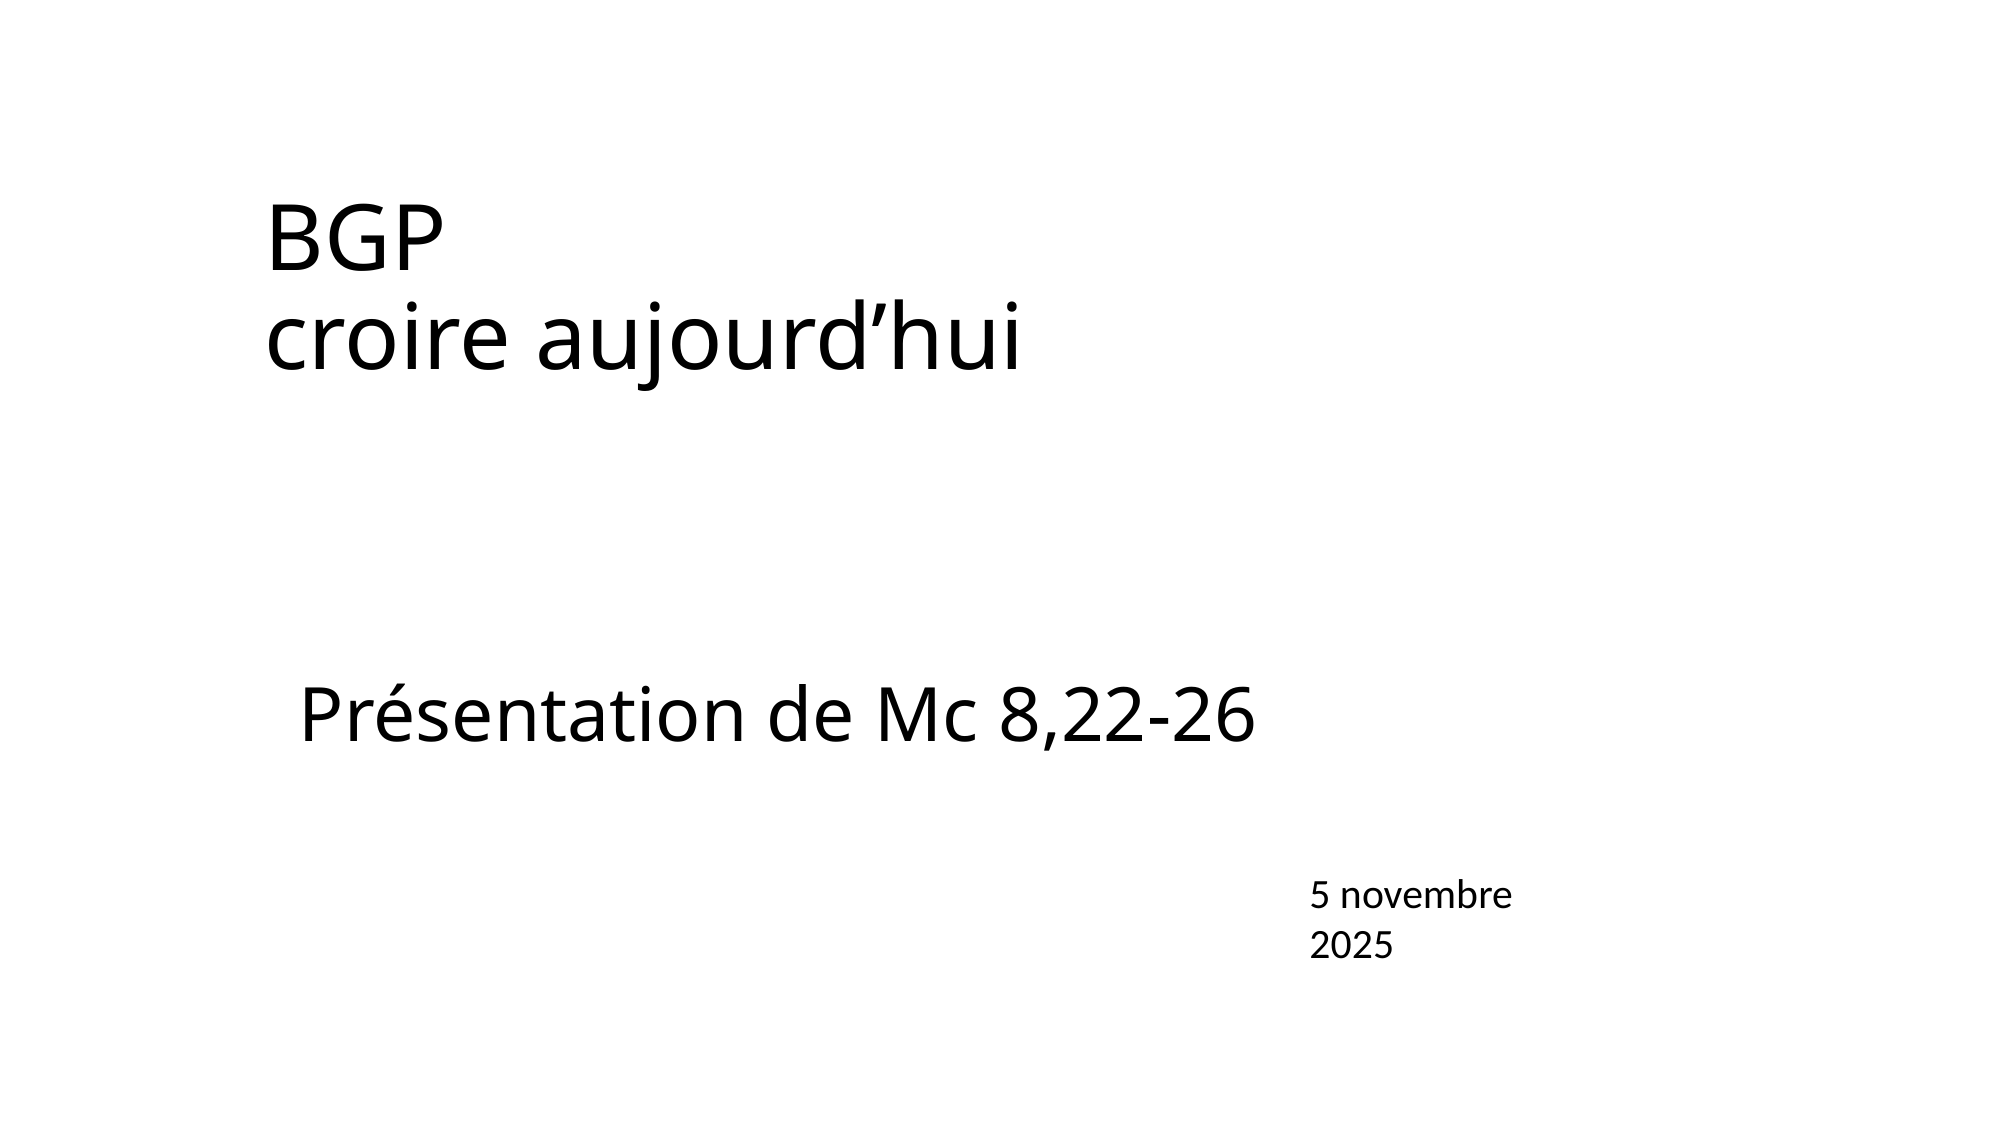

# BGP croire aujourd’hui
Présentation de Mc 8,22-26
5 novembre 2025